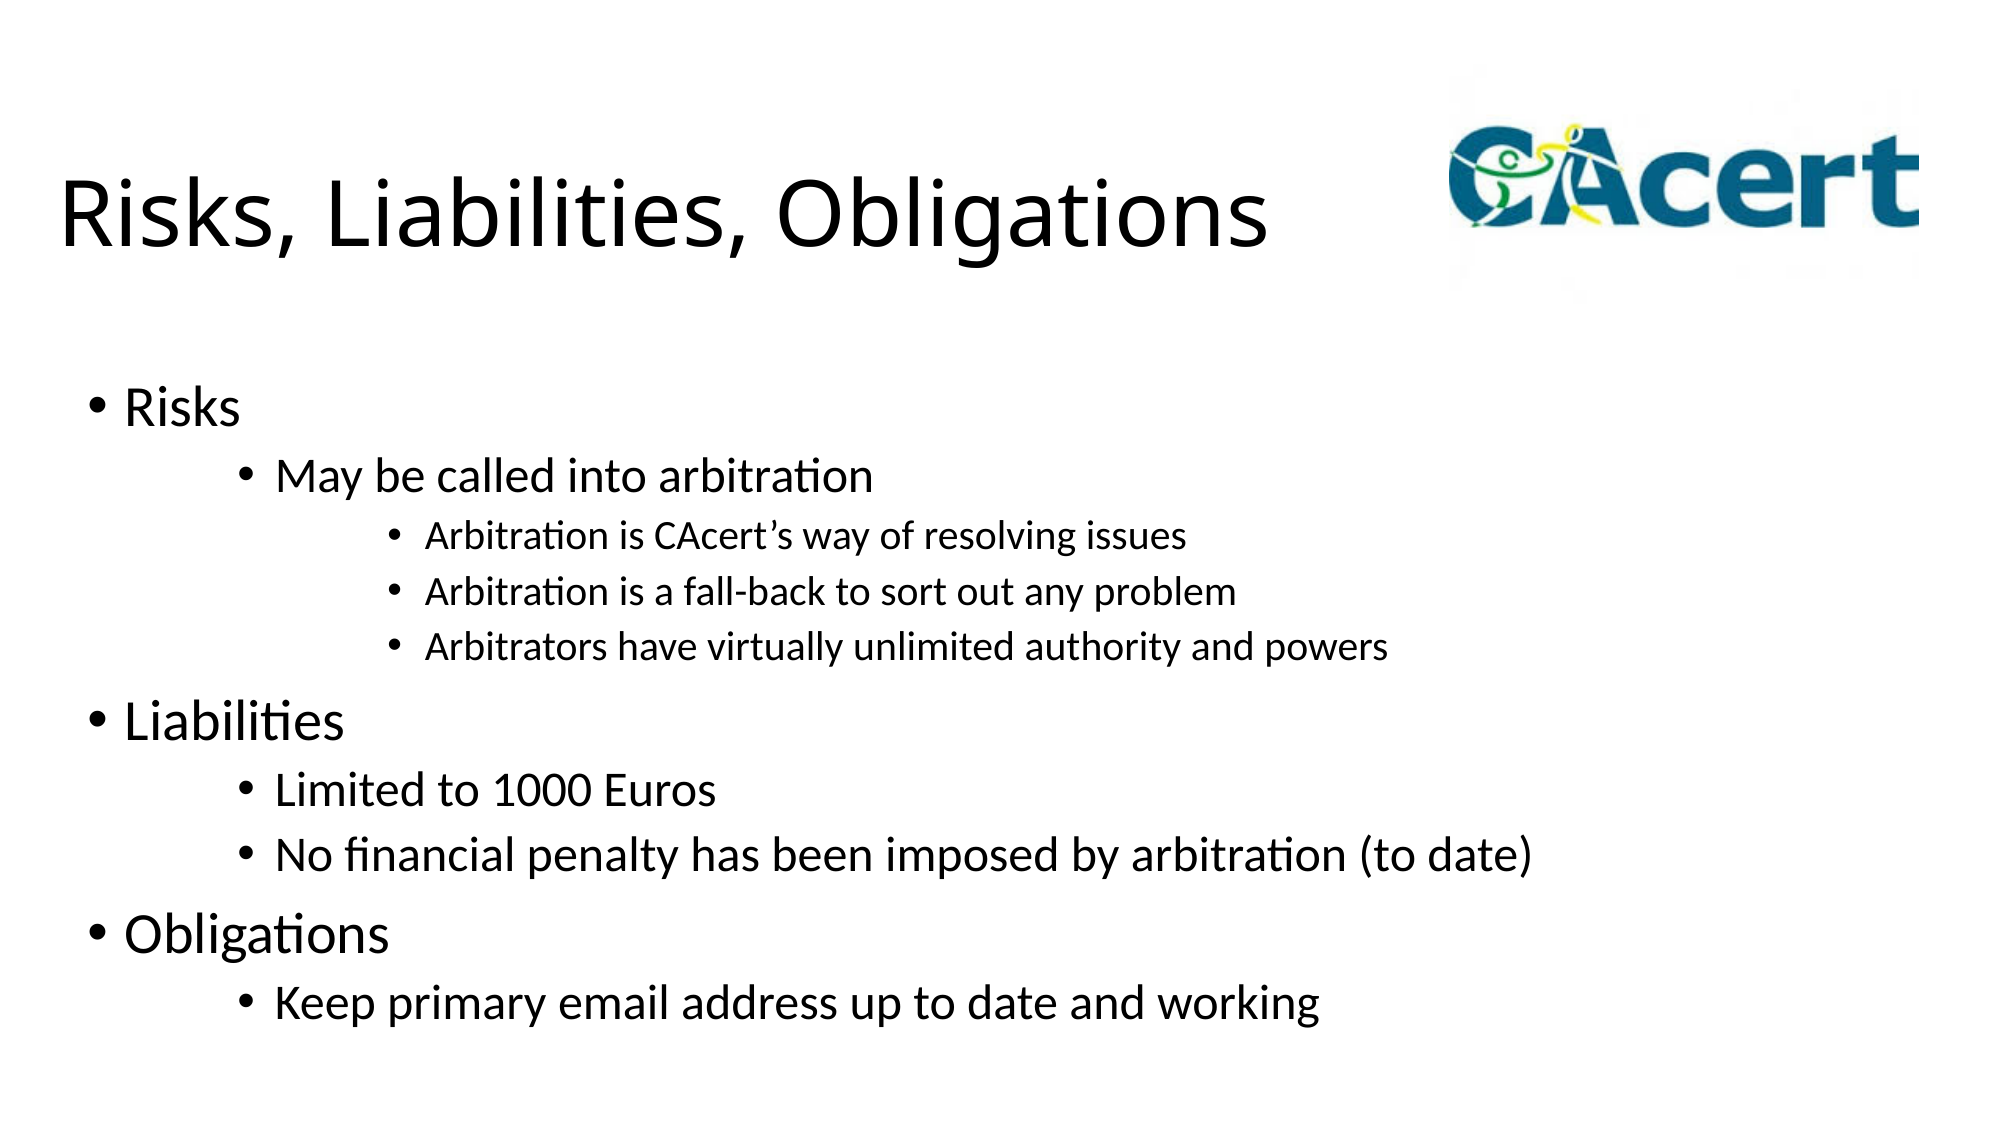

# Risks, Liabilities, Obligations
Risks
May be called into arbitration
Arbitration is CAcert’s way of resolving issues
Arbitration is a fall-back to sort out any problem
Arbitrators have virtually unlimited authority and powers
Liabilities
Limited to 1000 Euros
No financial penalty has been imposed by arbitration (to date)
Obligations
Keep primary email address up to date and working